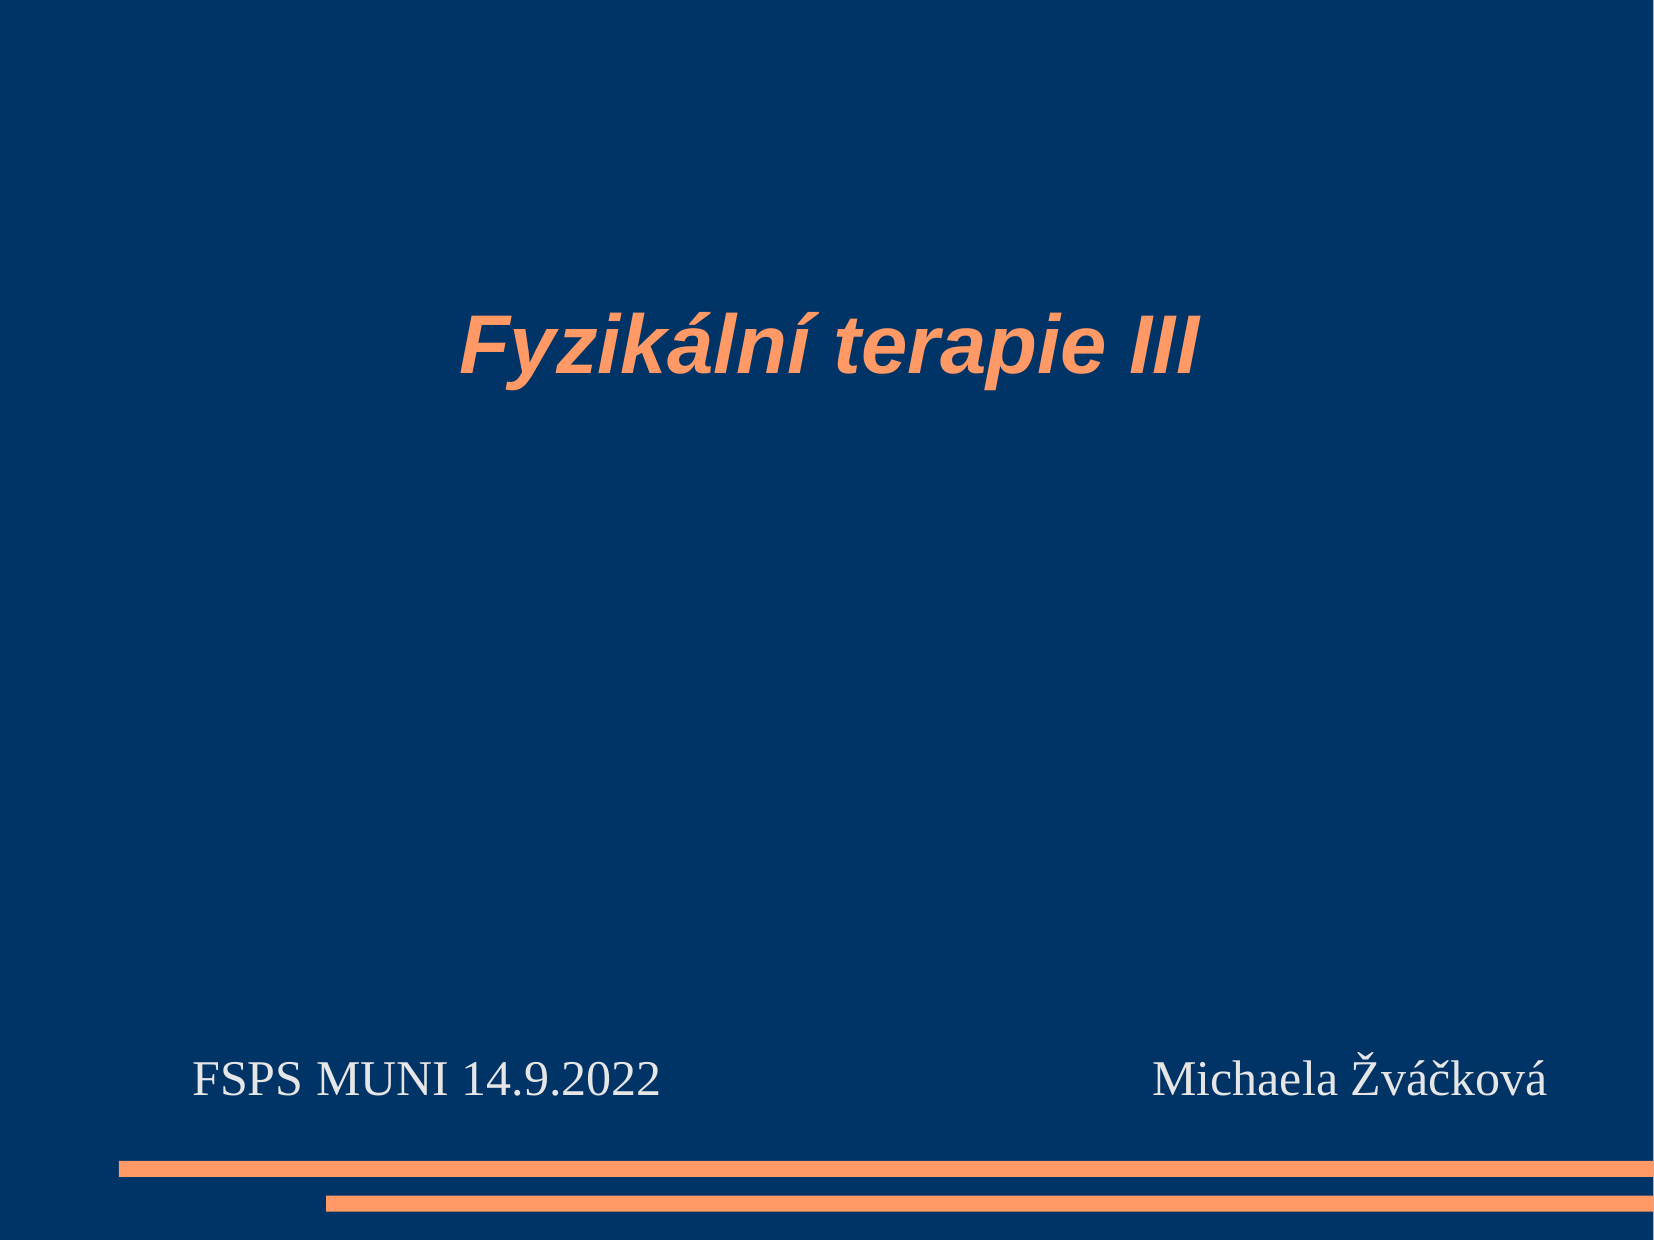

# Fyzikální terapie III
FSPS MUNI 14.9.2022							Michaela Žváčková